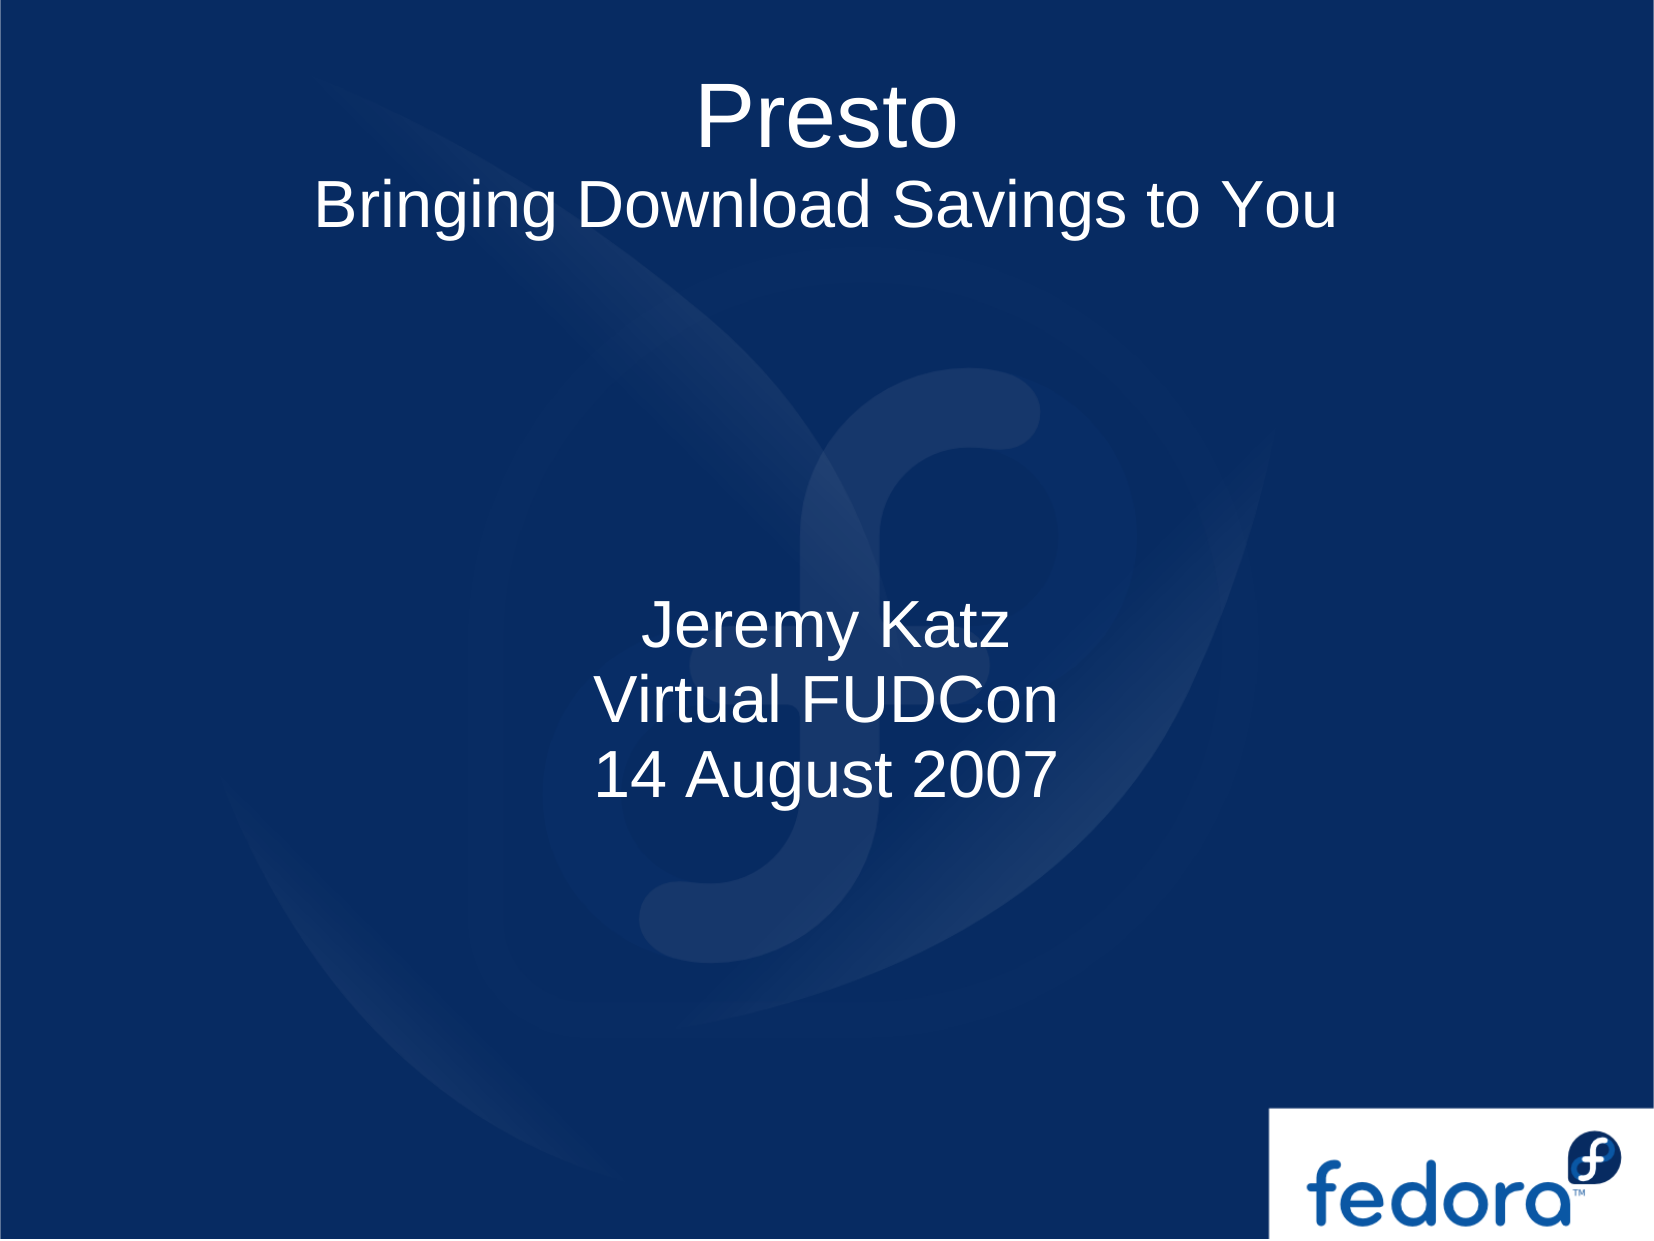

# Presto Bringing Download Savings to You
Jeremy Katz
Virtual FUDCon
14 August 2007